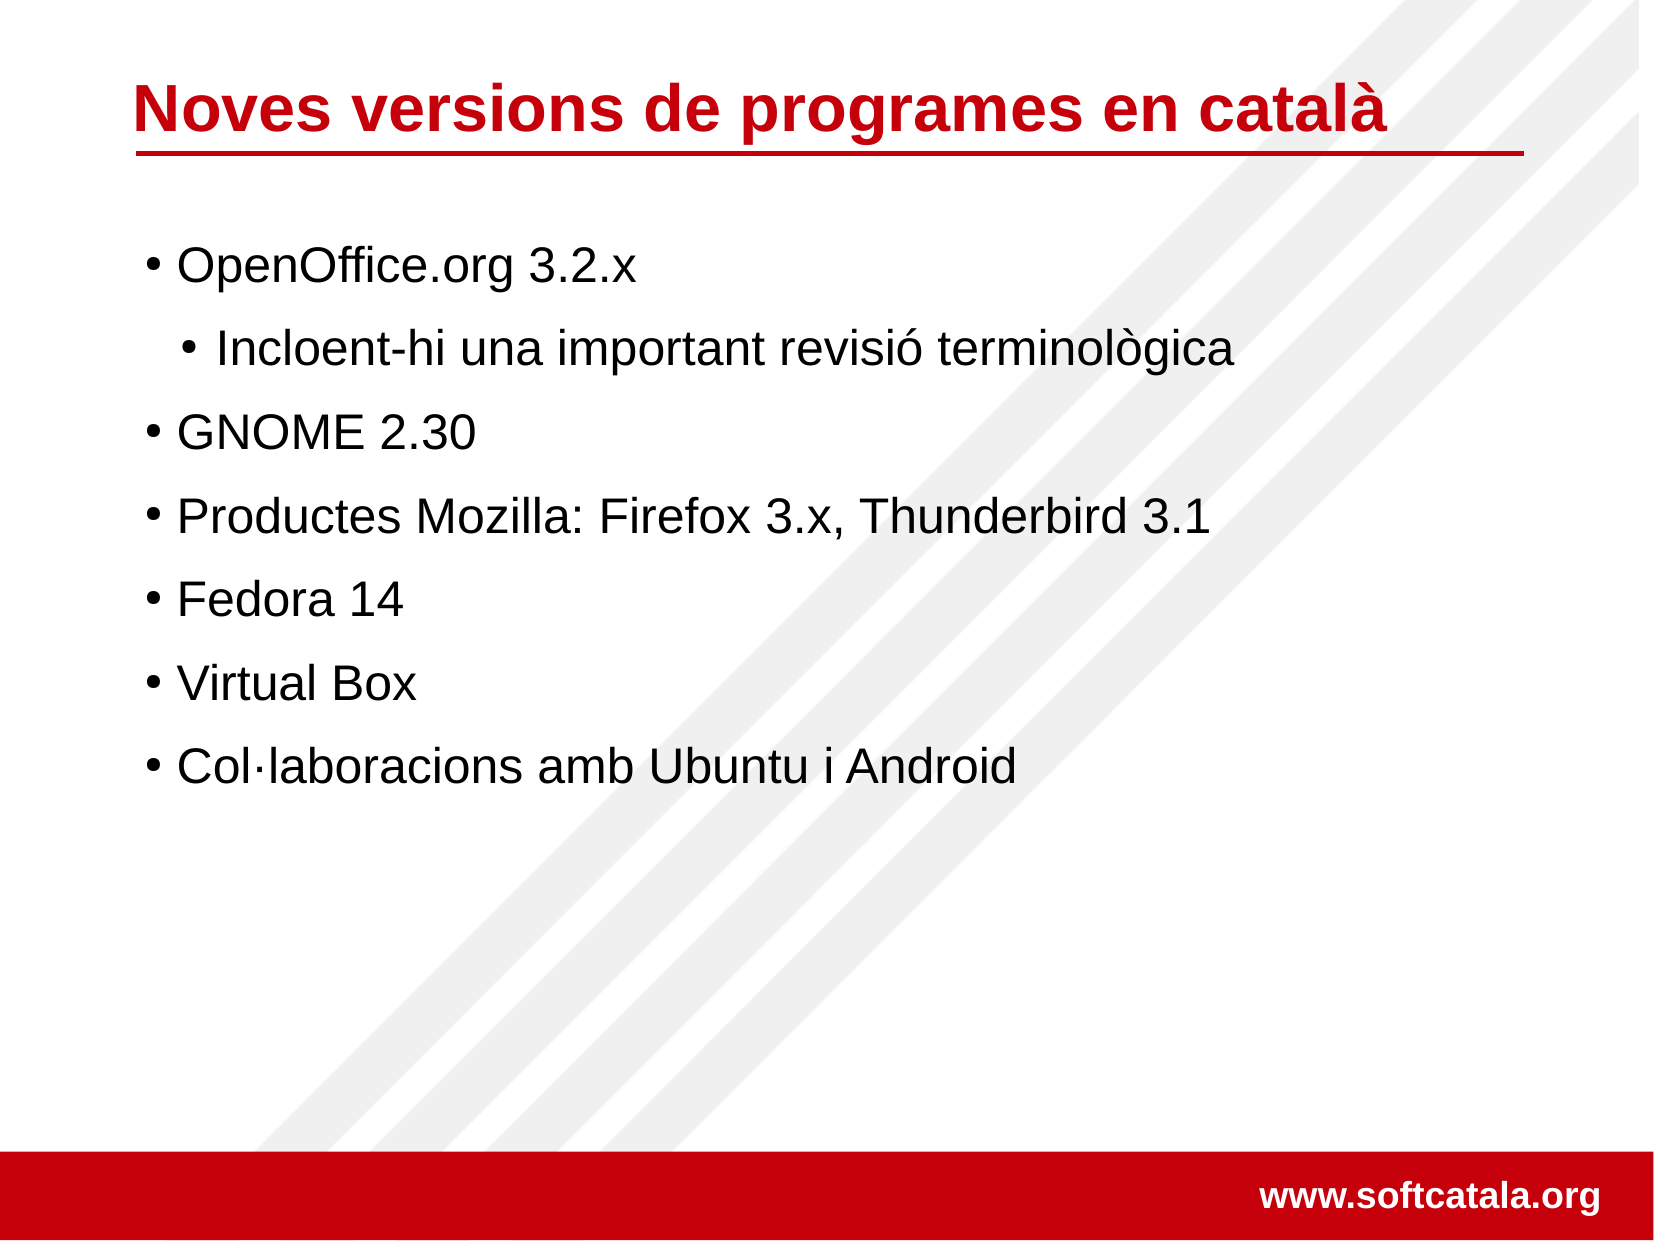

Noves versions de programes en català
 OpenOffice.org 3.2.x
Incloent-hi una important revisió terminològica
 GNOME 2.30
 Productes Mozilla: Firefox 3.x, Thunderbird 3.1
 Fedora 14
 Virtual Box
 Col·laboracions amb Ubuntu i Android
 www.softcatala.org